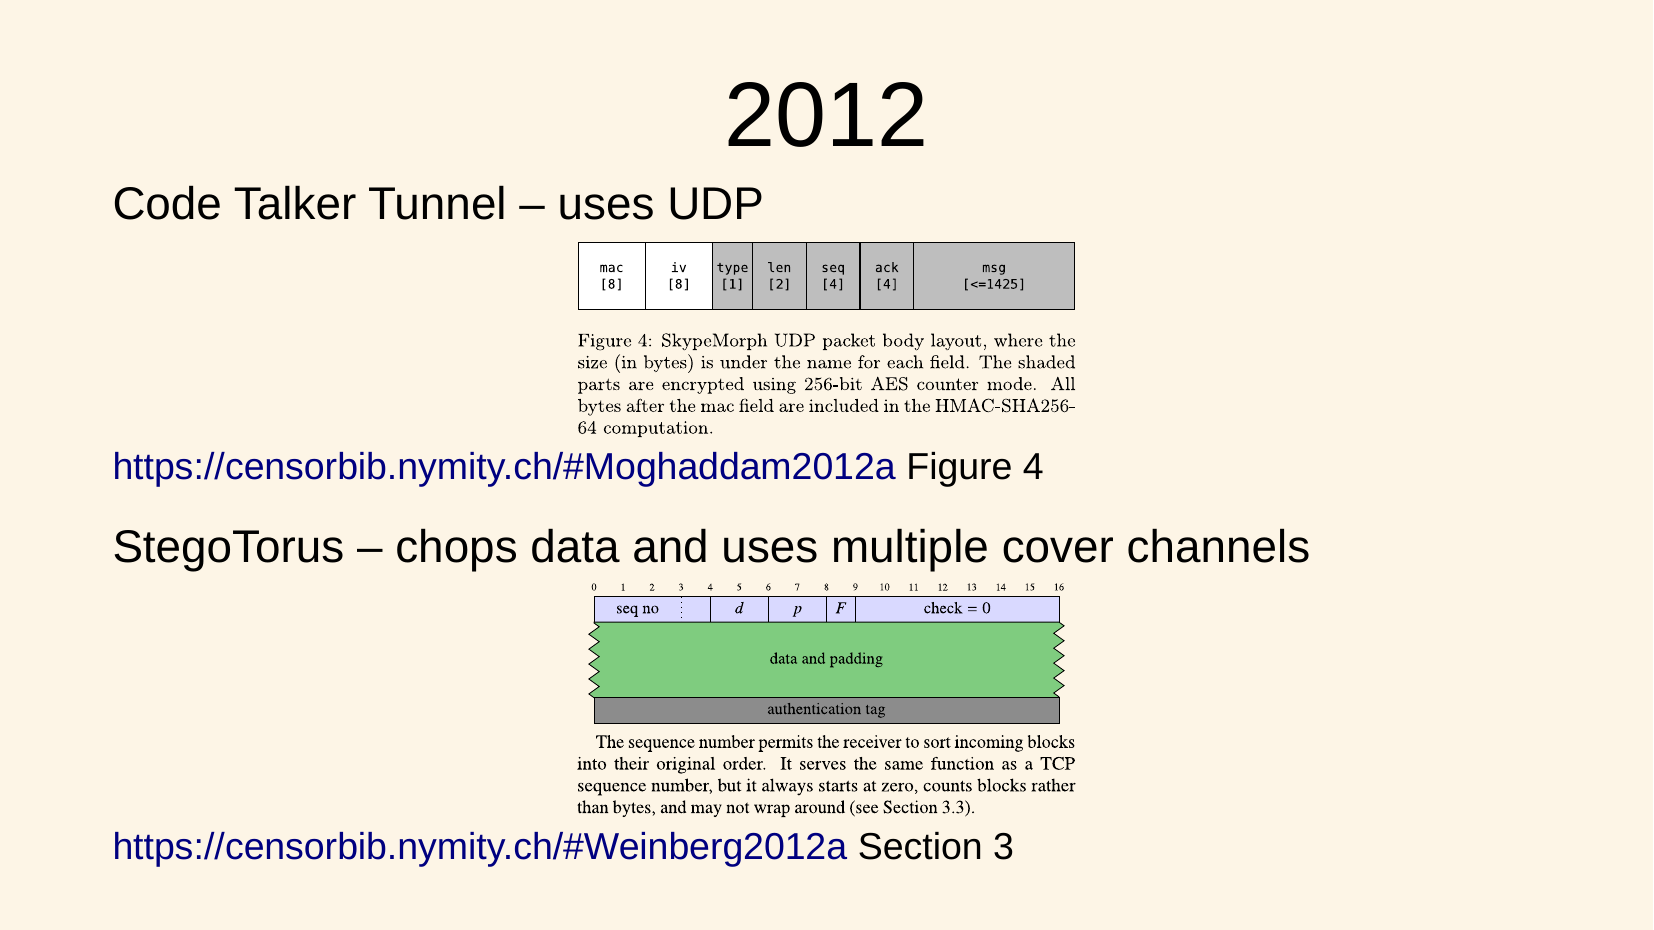

# 2012
Code Talker Tunnel – uses UDP
https://censorbib.nymity.ch/#Moghaddam2012a Figure 4
StegoTorus – chops data and uses multiple cover channels
https://censorbib.nymity.ch/#Weinberg2012a Section 3